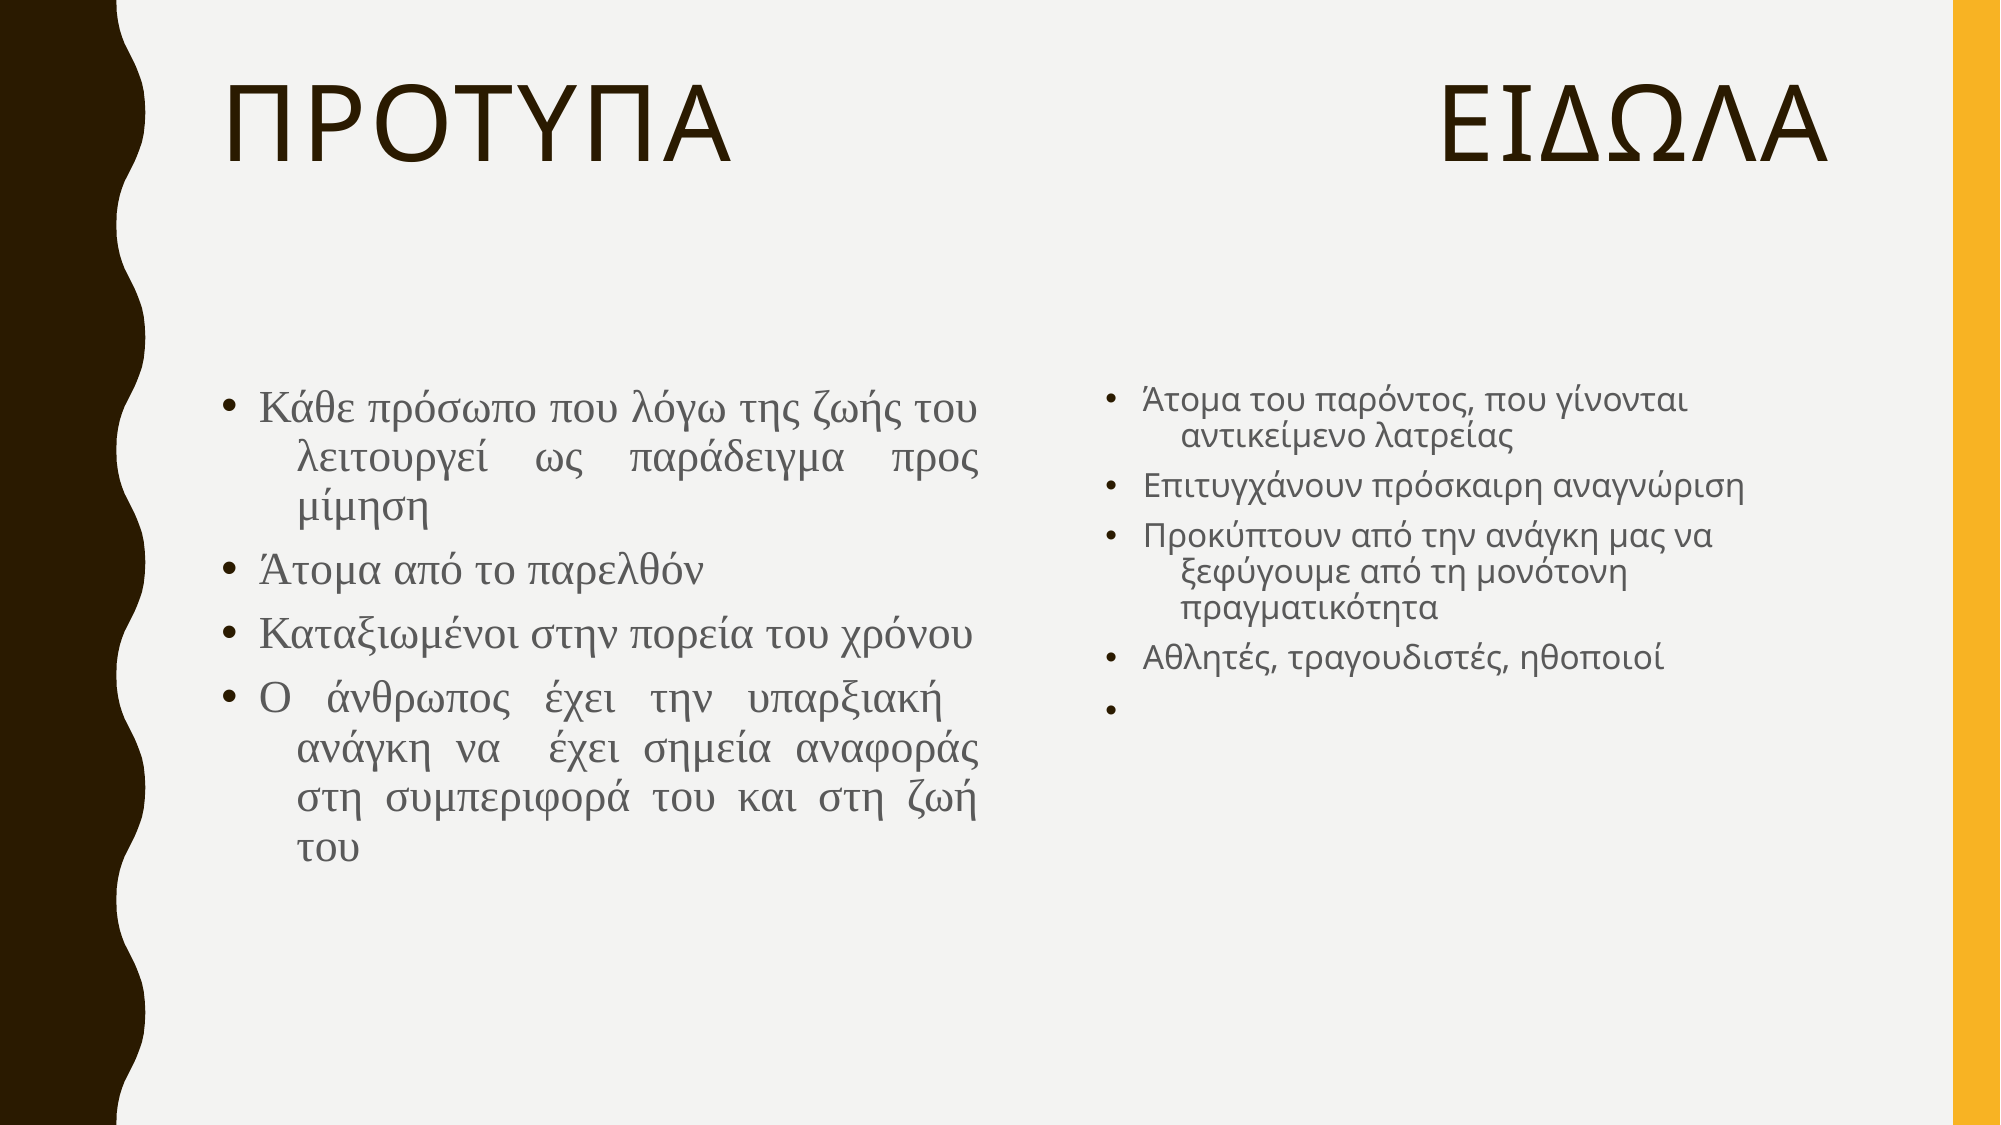

# Προτυπα ΕΙΔΩΛΑ
Κάθε πρόσωπο που λόγω της ζωής του λειτουργεί ως παράδειγμα προς μίμηση
Άτομα από το παρελθόν
Καταξιωμένοι στην πορεία του χρόνου
Ο άνθρωπος έχει την υπαρξιακή ανάγκη να έχει σημεία αναφοράς στη συμπεριφορά του και στη ζωή του
Άτομα του παρόντος, που γίνονται αντικείμενο λατρείας
Επιτυγχάνουν πρόσκαιρη αναγνώριση
Προκύπτουν από την ανάγκη μας να ξεφύγουμε από τη μονότονη πραγματικότητα
Αθλητές, τραγουδιστές, ηθοποιοί